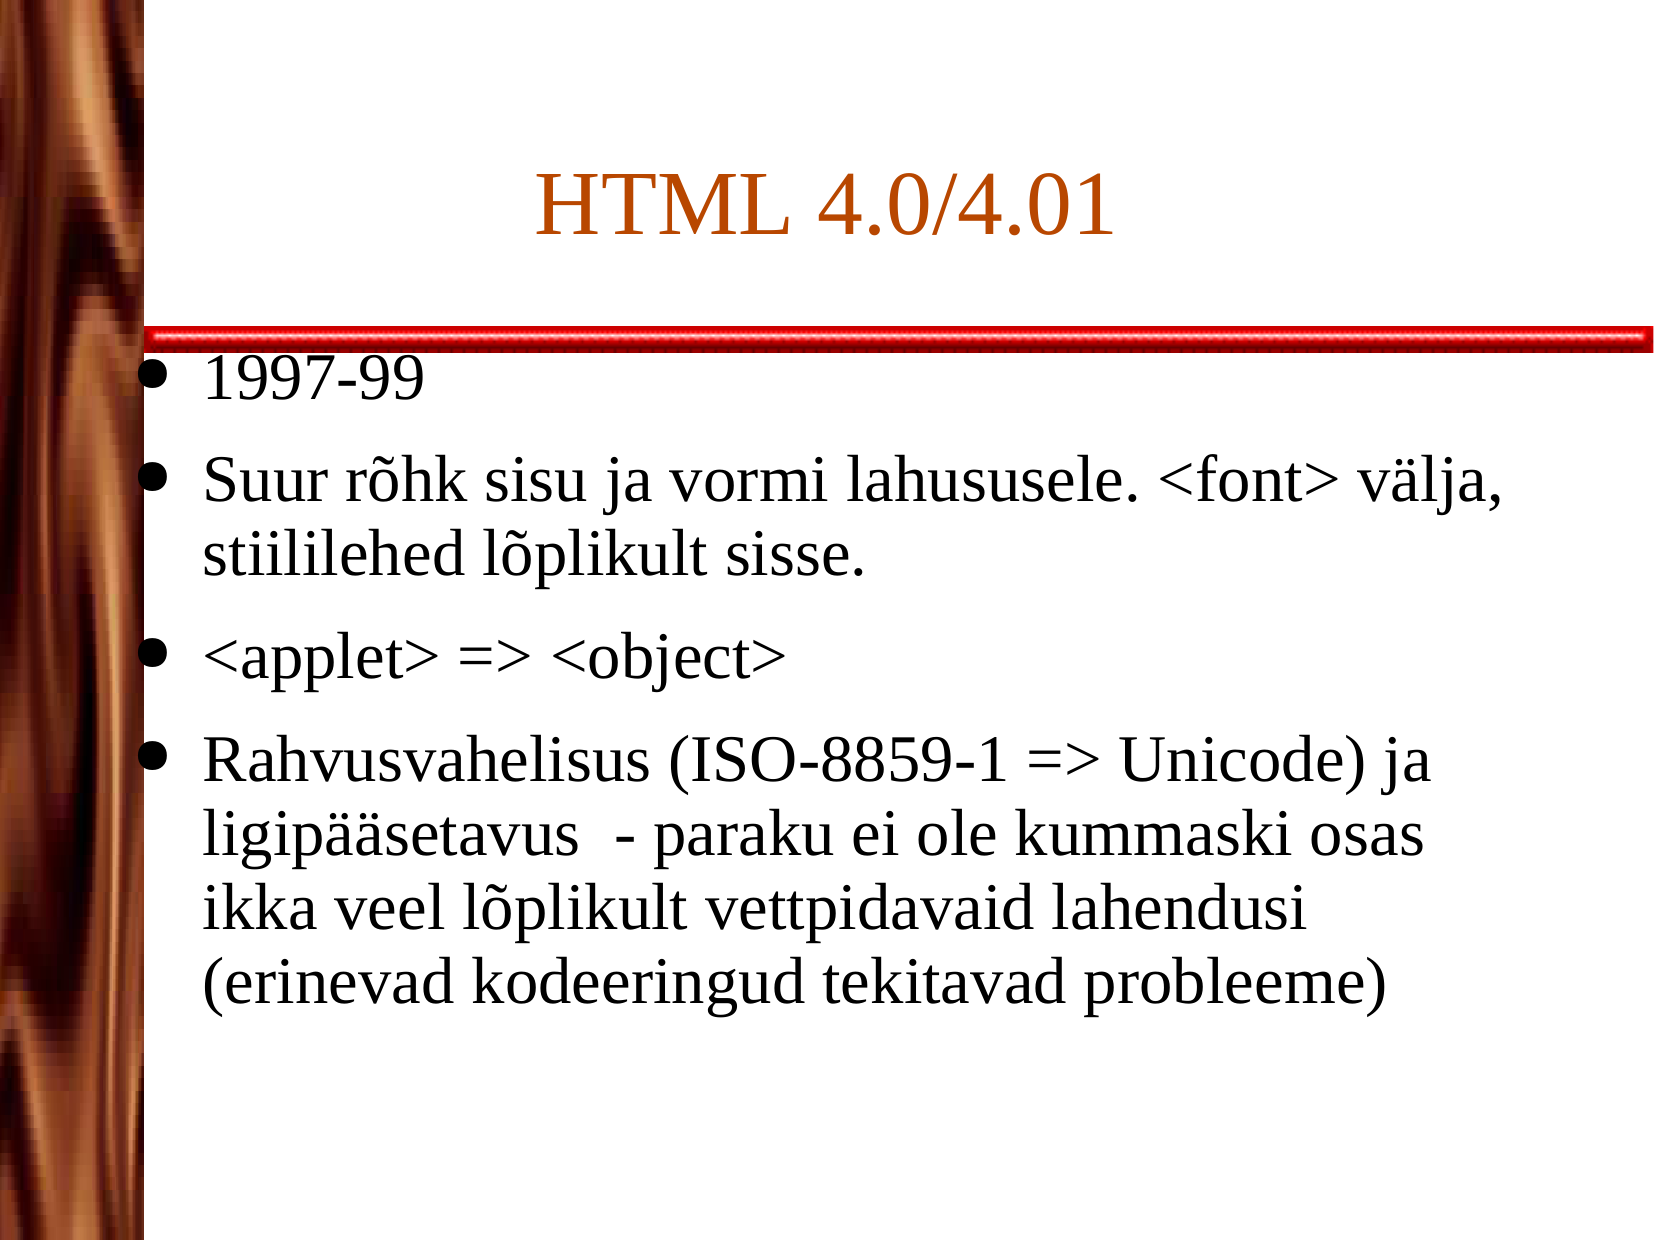

# HTML 4.0/4.01
1997-99
Suur rõhk sisu ja vormi lahususele. <font> välja, stiililehed lõplikult sisse.
<applet> => <object>
Rahvusvahelisus (ISO-8859-1 => Unicode) ja ligipääsetavus - paraku ei ole kummaski osas ikka veel lõplikult vettpidavaid lahendusi (erinevad kodeeringud tekitavad probleeme)